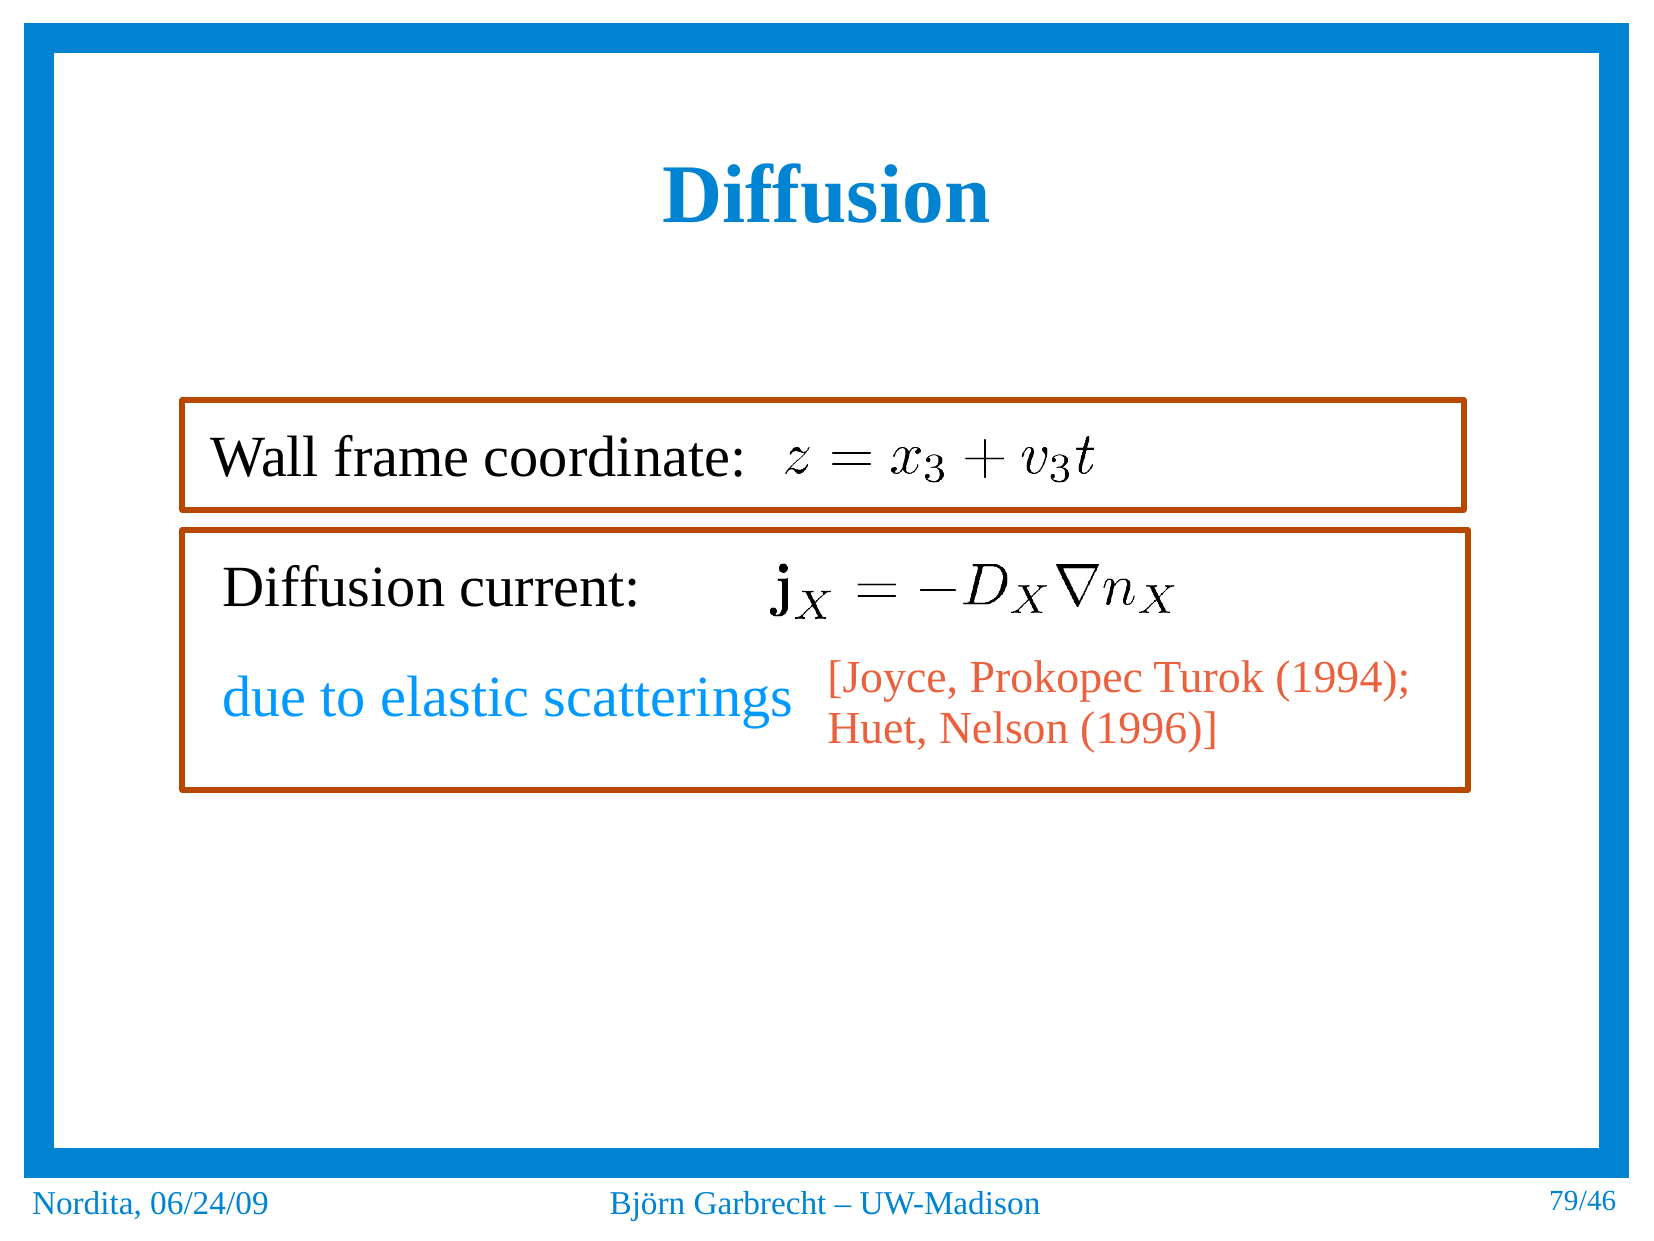

# Diffusion
Wall frame coordinate:
Diffusion current:
[Joyce, Prokopec Turok (1994);
Huet, Nelson (1996)]
due to elastic scatterings
Björn Garbrecht – UW-Madison
79